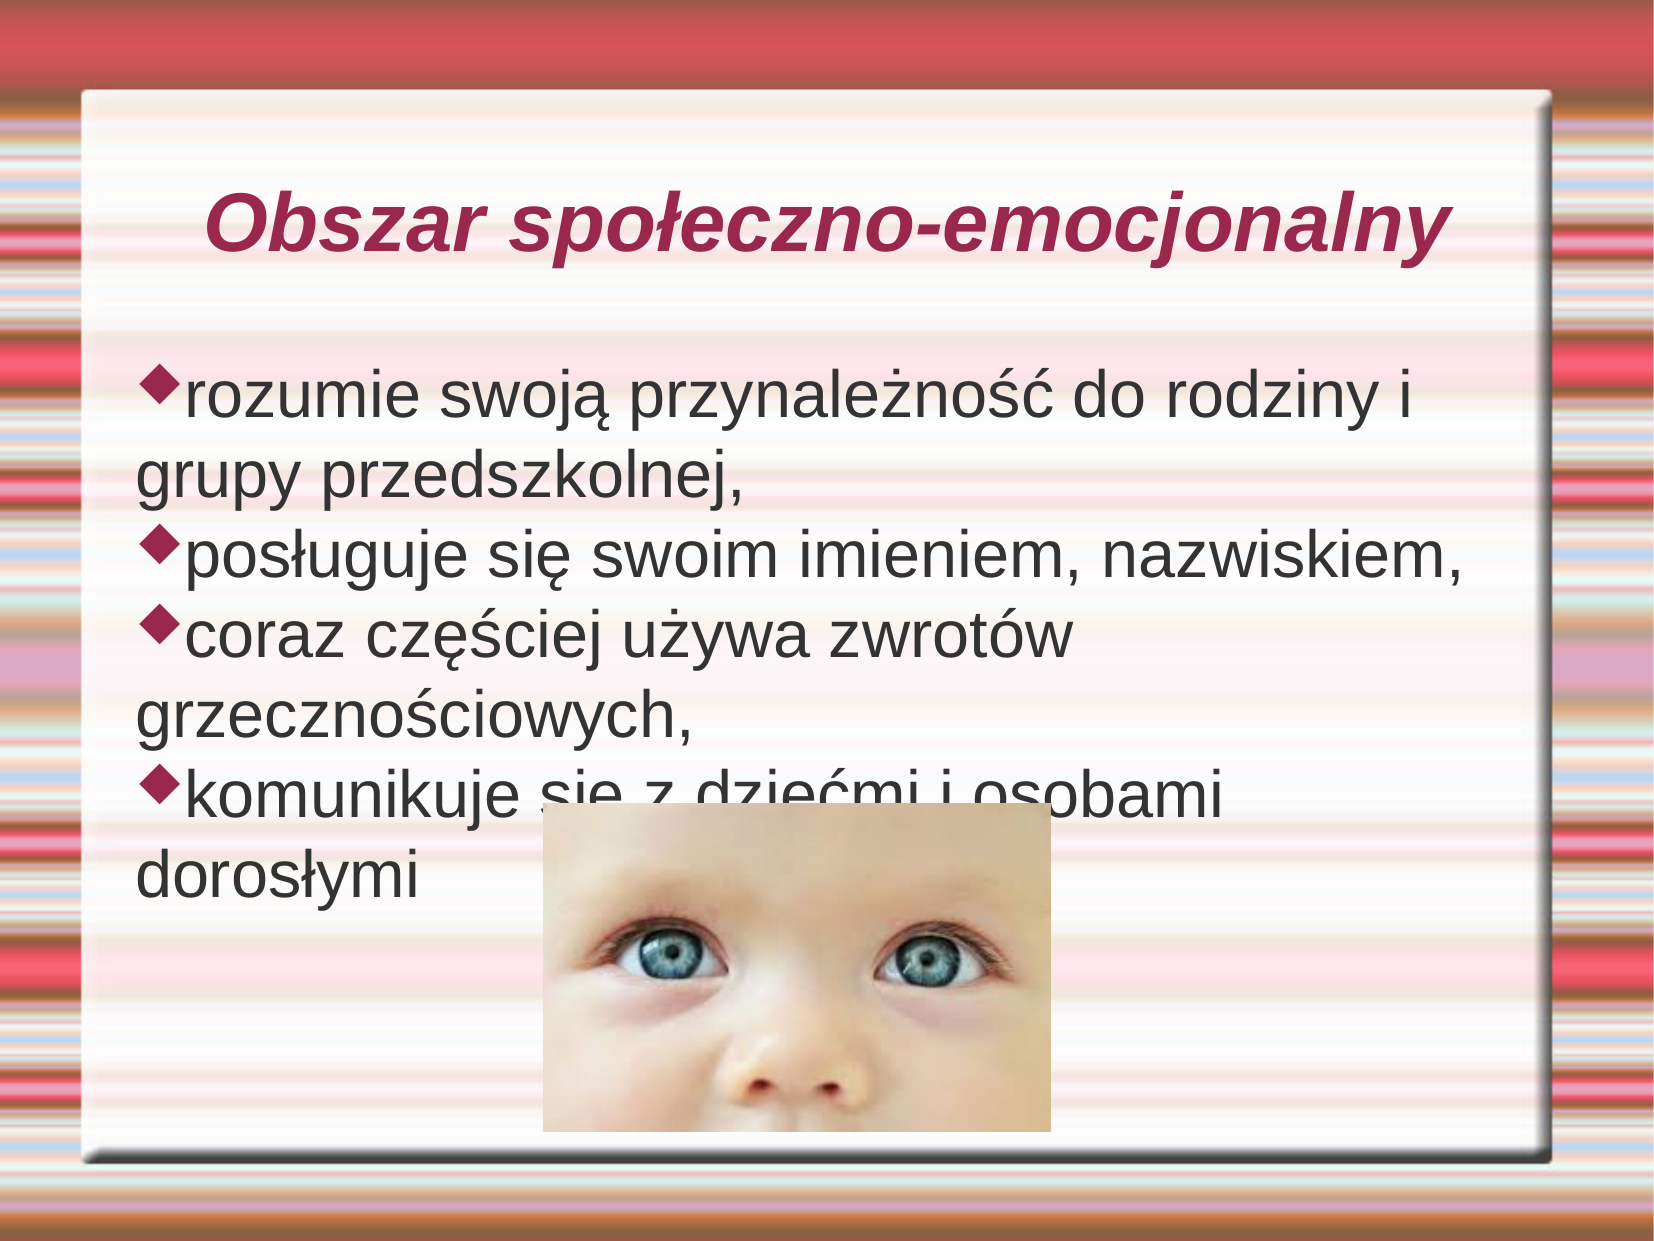

# Obszar społeczno-emocjonalny
rozumie swoją przynależność do rodziny i grupy przedszkolnej,
posługuje się swoim imieniem, nazwiskiem,
coraz częściej używa zwrotów grzecznościowych,
komunikuje się z dziećmi i osobami dorosłymi